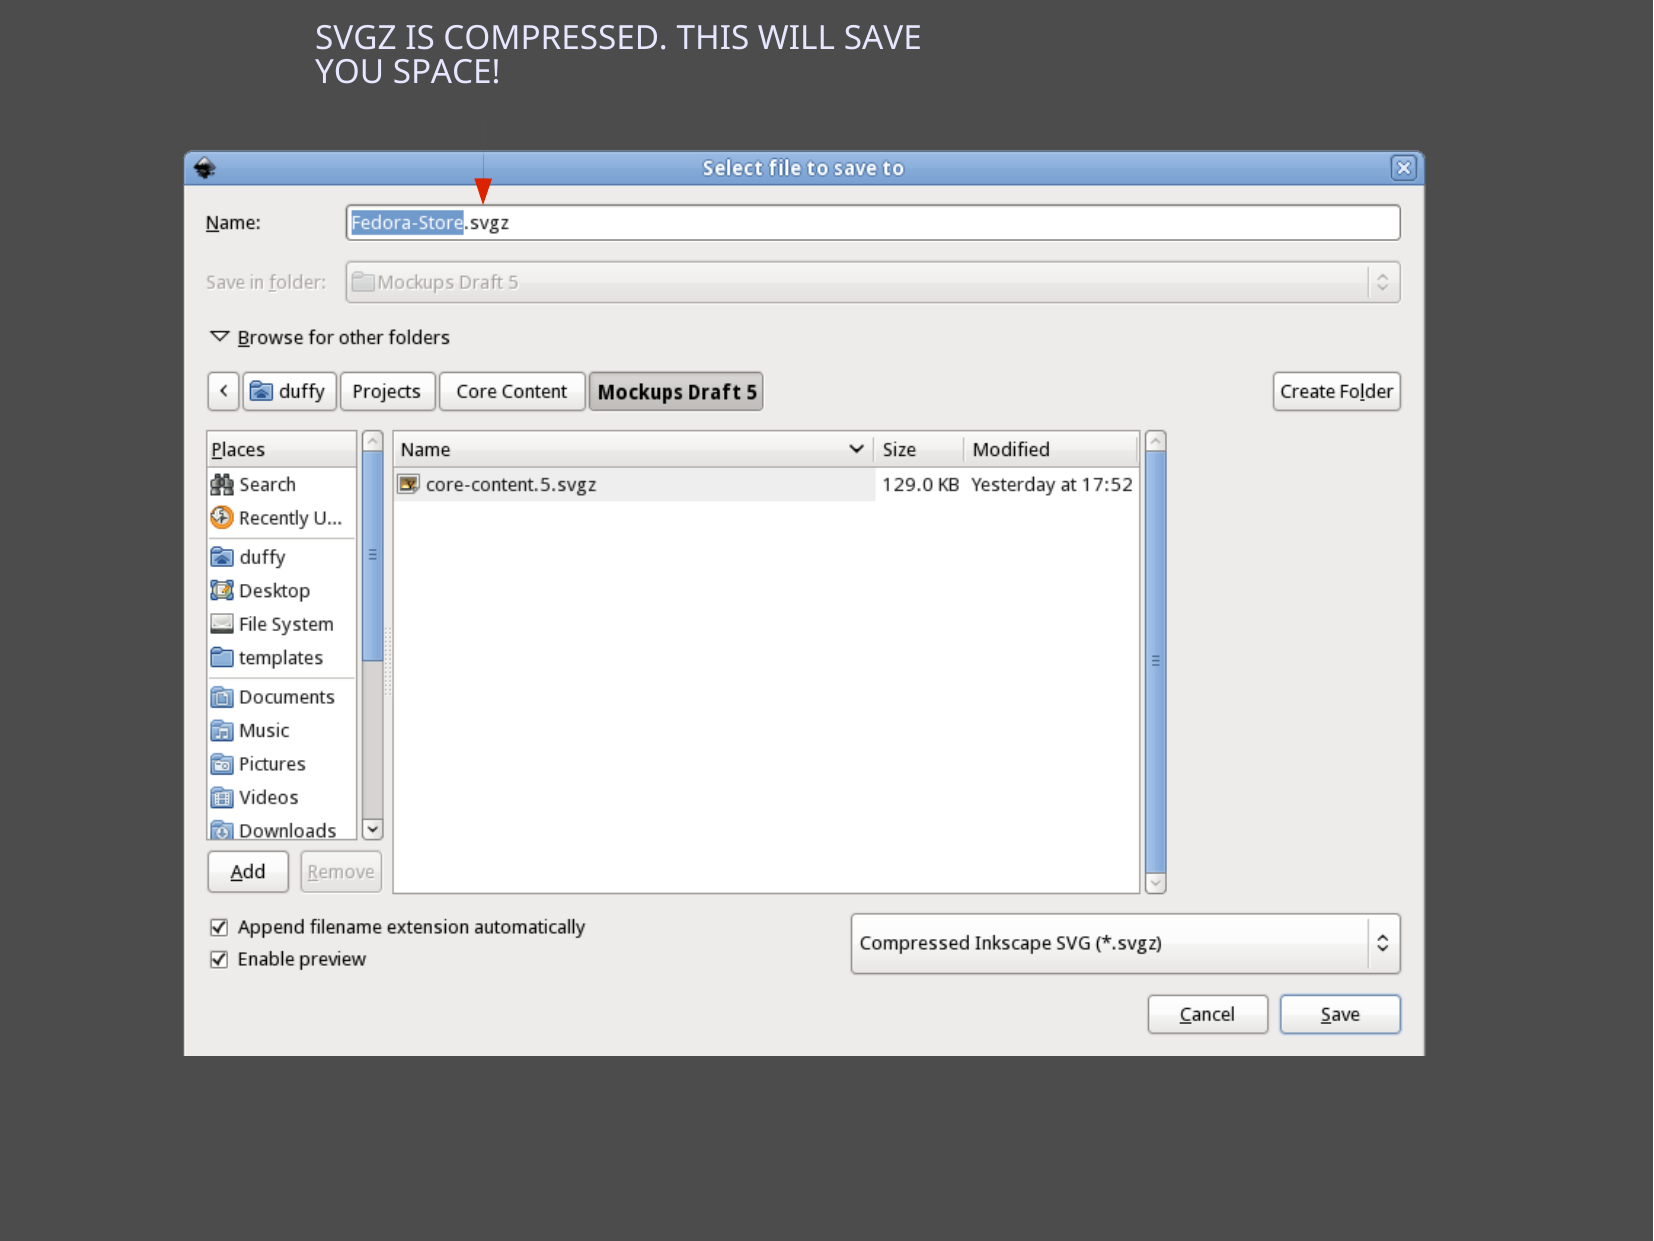

SVGZ IS COMPRESSED. THIS WILL SAVE YOU SPACE!